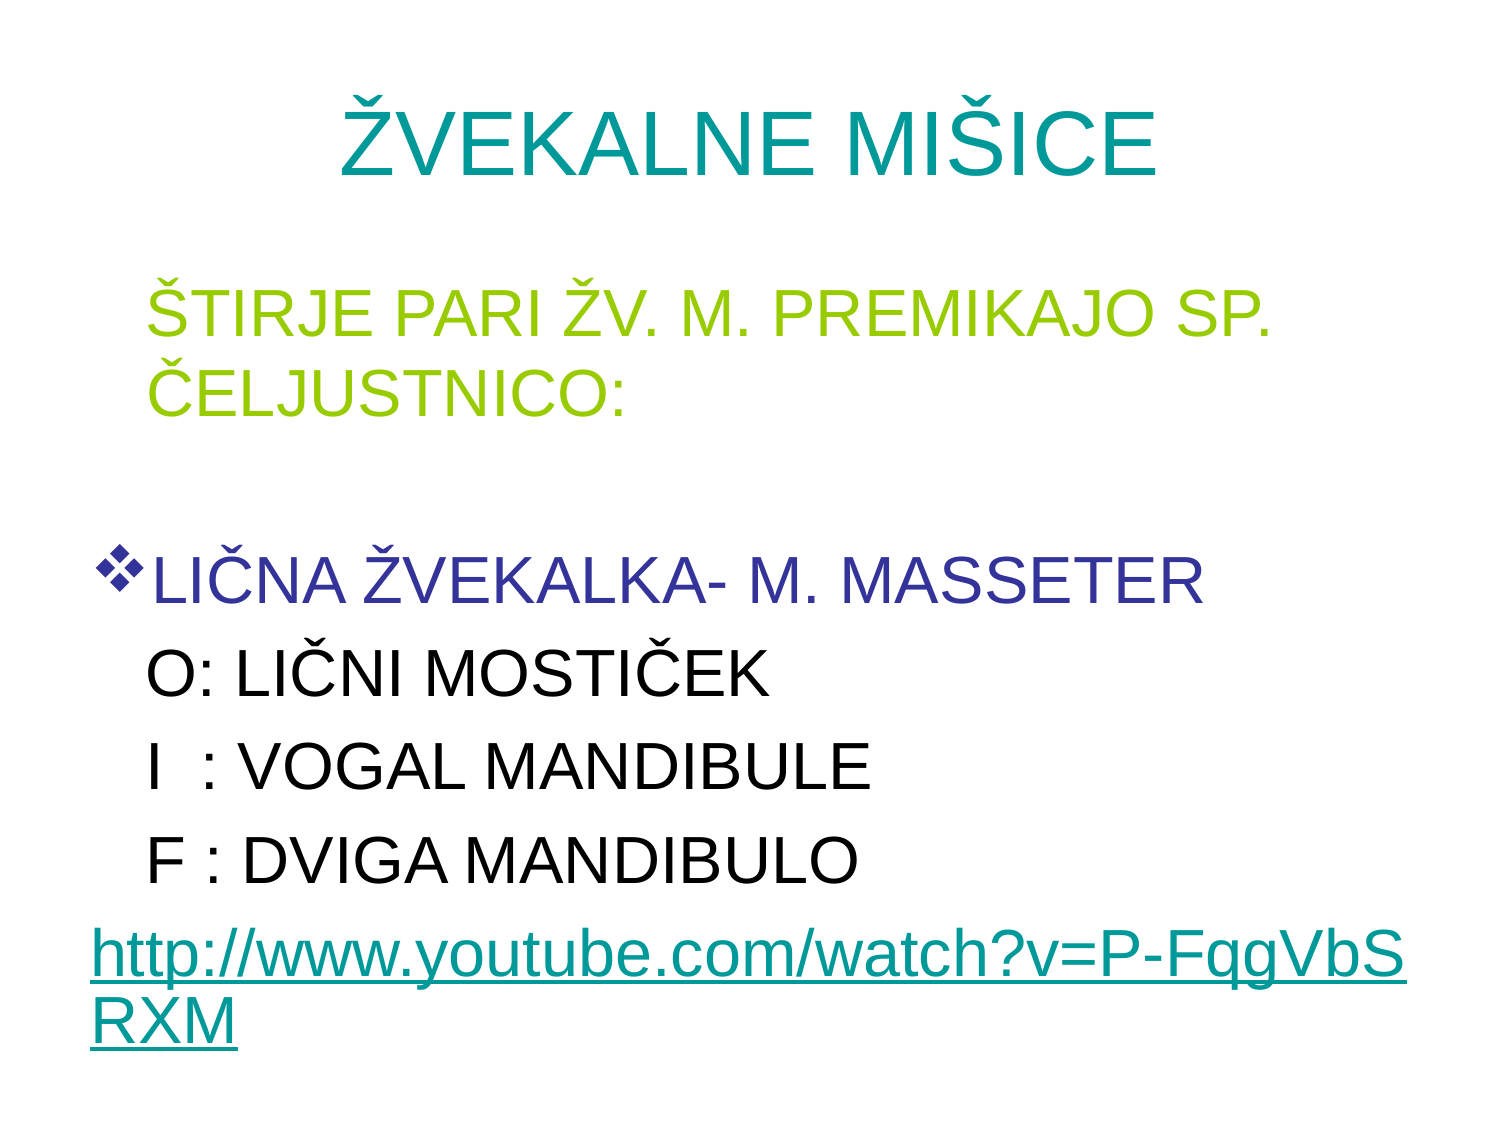

# ŽVEKALNE MIŠICE
 ŠTIRJE PARI ŽV. M. PREMIKAJO SP. ČELJUSTNICO:
LIČNA ŽVEKALKA- M. MASSETER
 O: LIČNI MOSTIČEK
 I : VOGAL MANDIBULE
 F : DVIGA MANDIBULO
http://www.youtube.com/watch?v=P-FqgVbSRXM